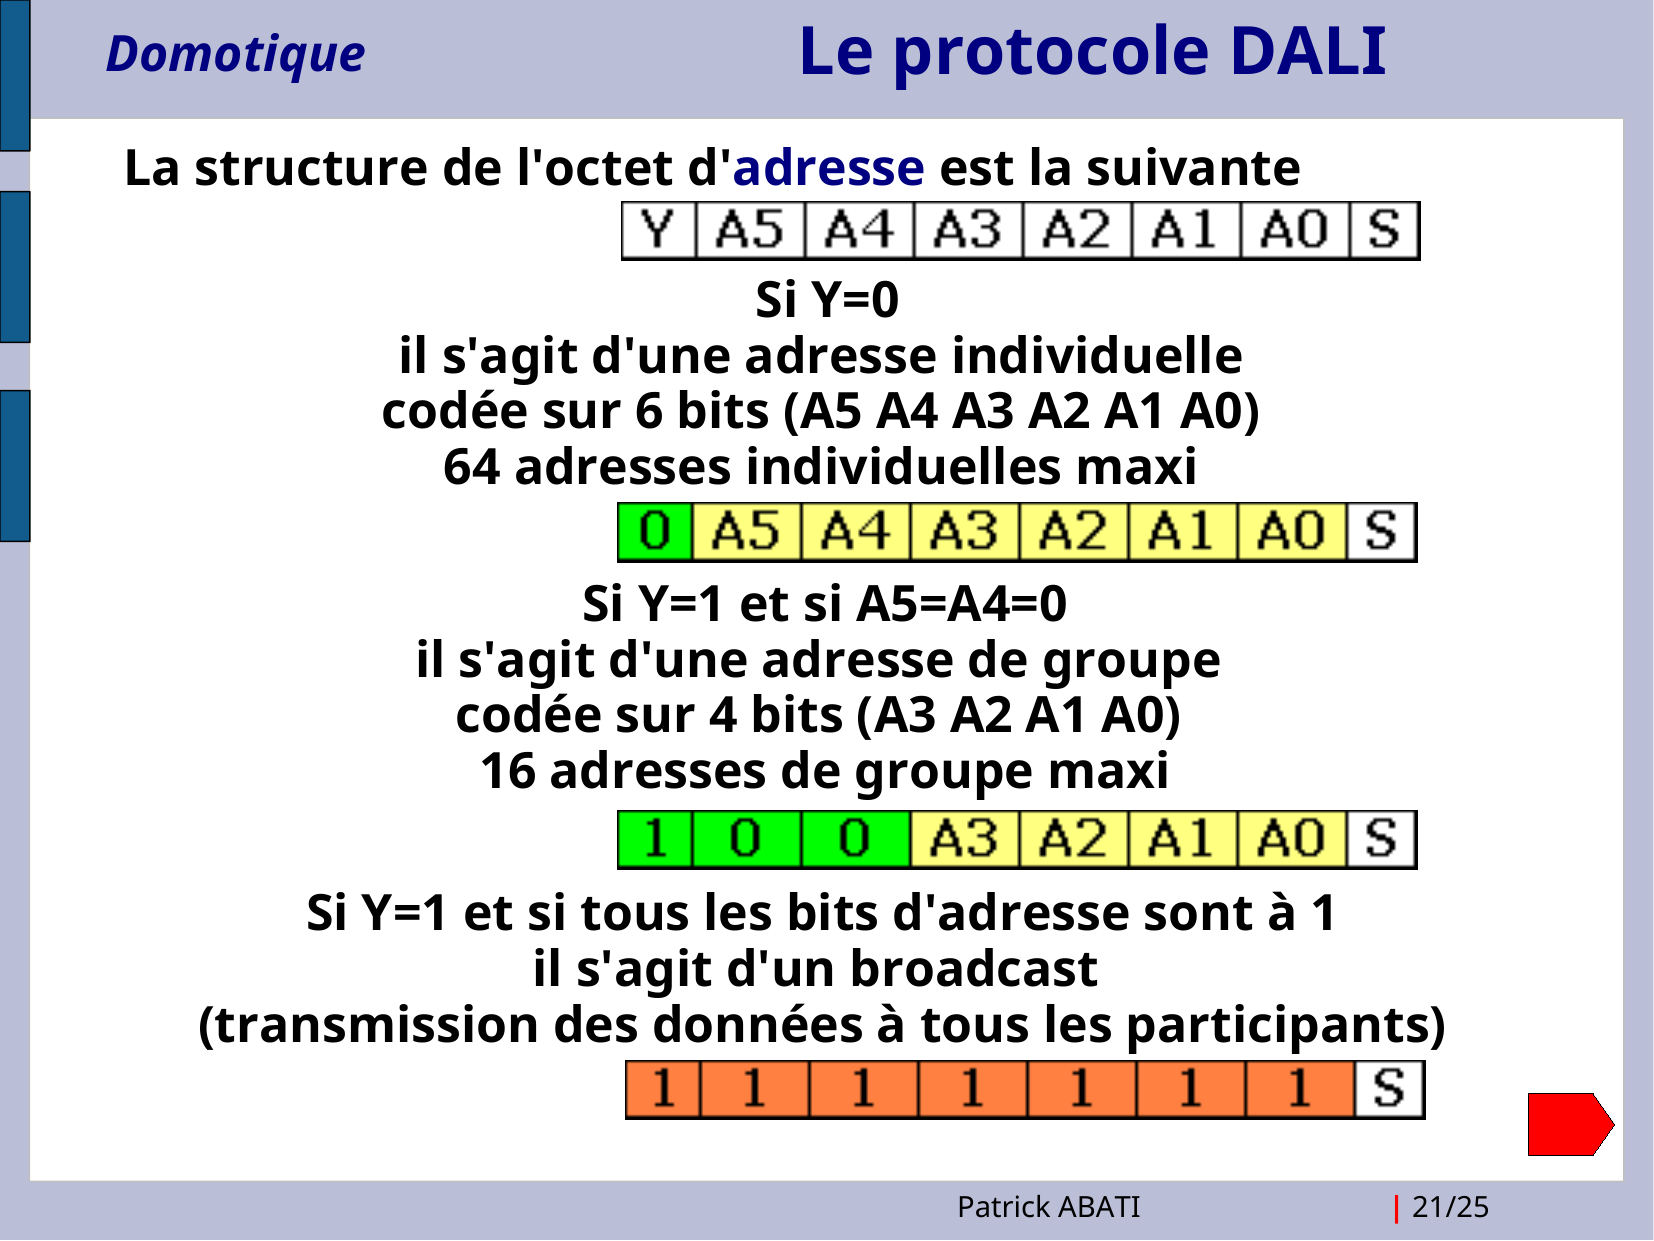

La structure de l'octet d'adresse est la suivante
Si Y=0
il s'agit d'une adresse individuelle
codée sur 6 bits (A5 A4 A3 A2 A1 A0)
64 adresses individuelles maxi
Si Y=1 et si A5=A4=0
il s'agit d'une adresse de groupe
codée sur 4 bits (A3 A2 A1 A0)
16 adresses de groupe maxi
Si Y=1 et si tous les bits d'adresse sont à 1
il s'agit d'un broadcast
(transmission des données à tous les participants)